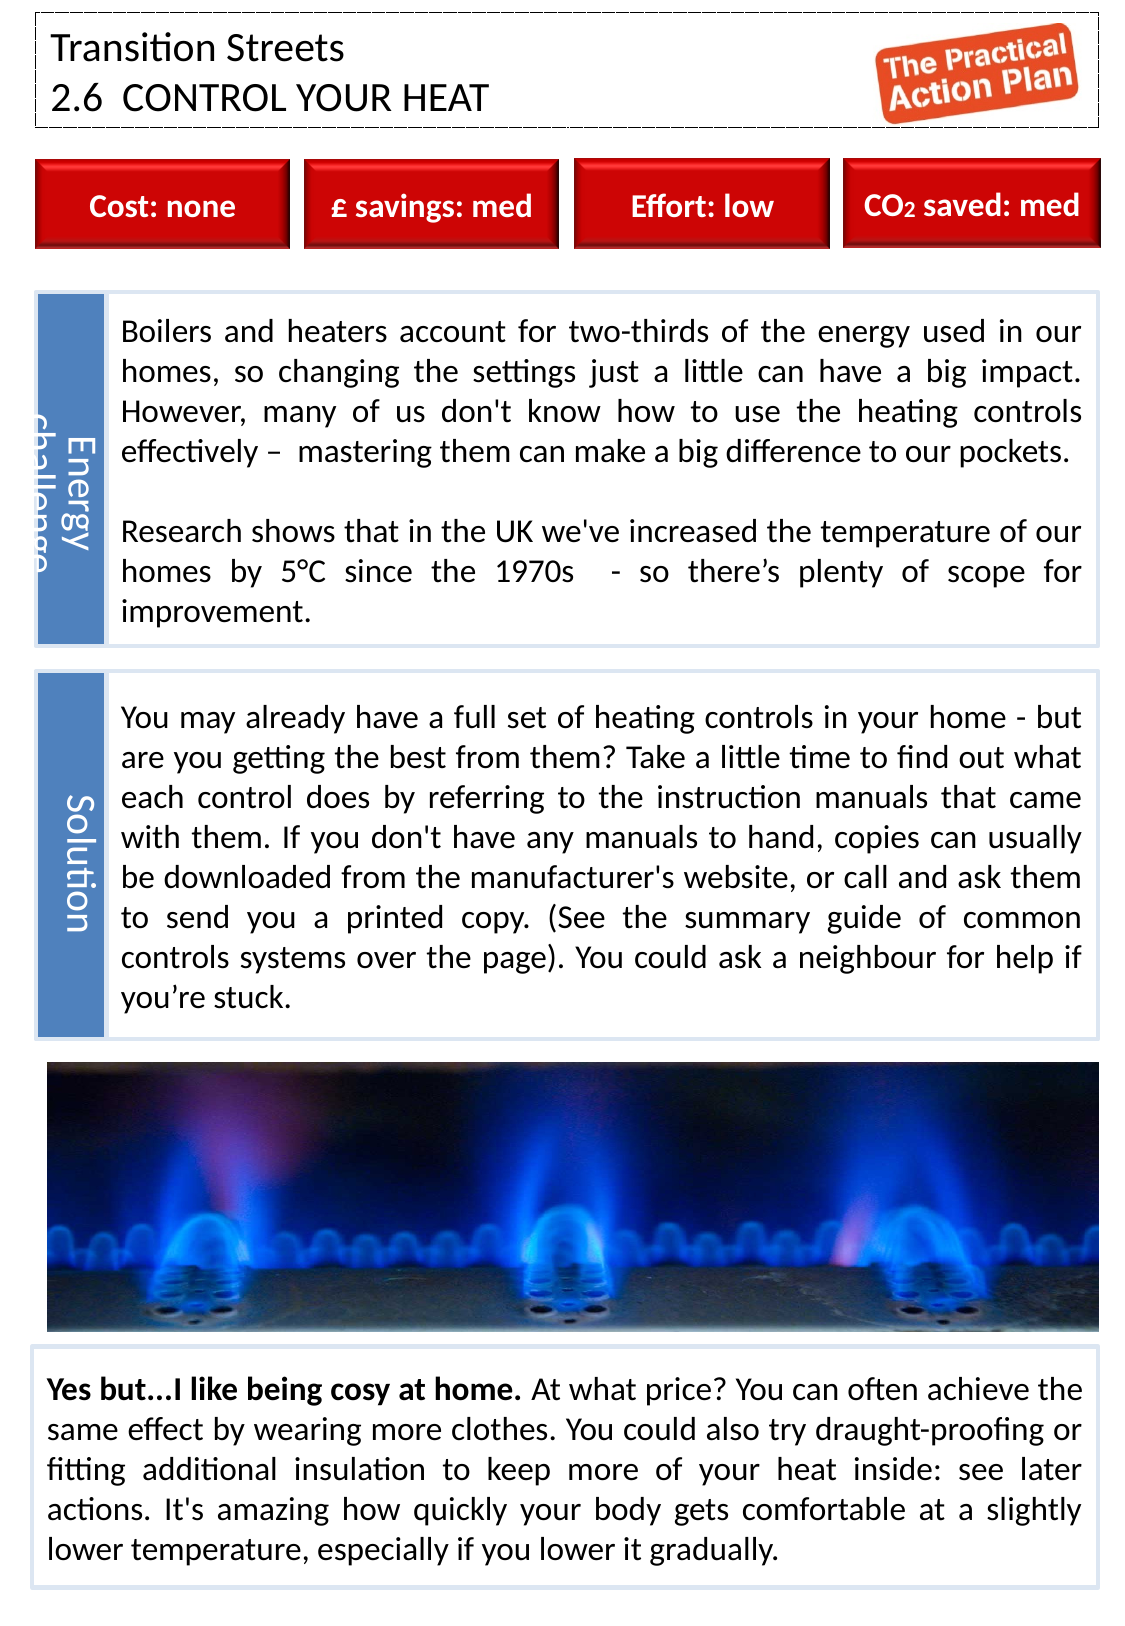

Transition Streets
2.6 CONTROL YOUR HEAT
Effort: low
CO2 saved: med
Cost: none
£ savings: med
Boilers and heaters account for two-thirds of the energy used in our homes, so changing the settings just a little can have a big impact. However, many of us don't know how to use the heating controls effectively – mastering them can make a big difference to our pockets.
Research shows that in the UK we've increased the temperature of our homes by 5°C since the 1970s - so there’s plenty of scope for improvement.
Energy challenge
You may already have a full set of heating controls in your home - but are you getting the best from them? Take a little time to find out what each control does by referring to the instruction manuals that came with them. If you don't have any manuals to hand, copies can usually be downloaded from the manufacturer's website, or call and ask them to send you a printed copy. (See the summary guide of common controls systems over the page). You could ask a neighbour for help if you’re stuck.
Solution
Yes but...I like being cosy at home. At what price? You can often achieve the same effect by wearing more clothes. You could also try draught-proofing or fitting additional insulation to keep more of your heat inside: see later actions. It's amazing how quickly your body gets comfortable at a slightly lower temperature, especially if you lower it gradually.